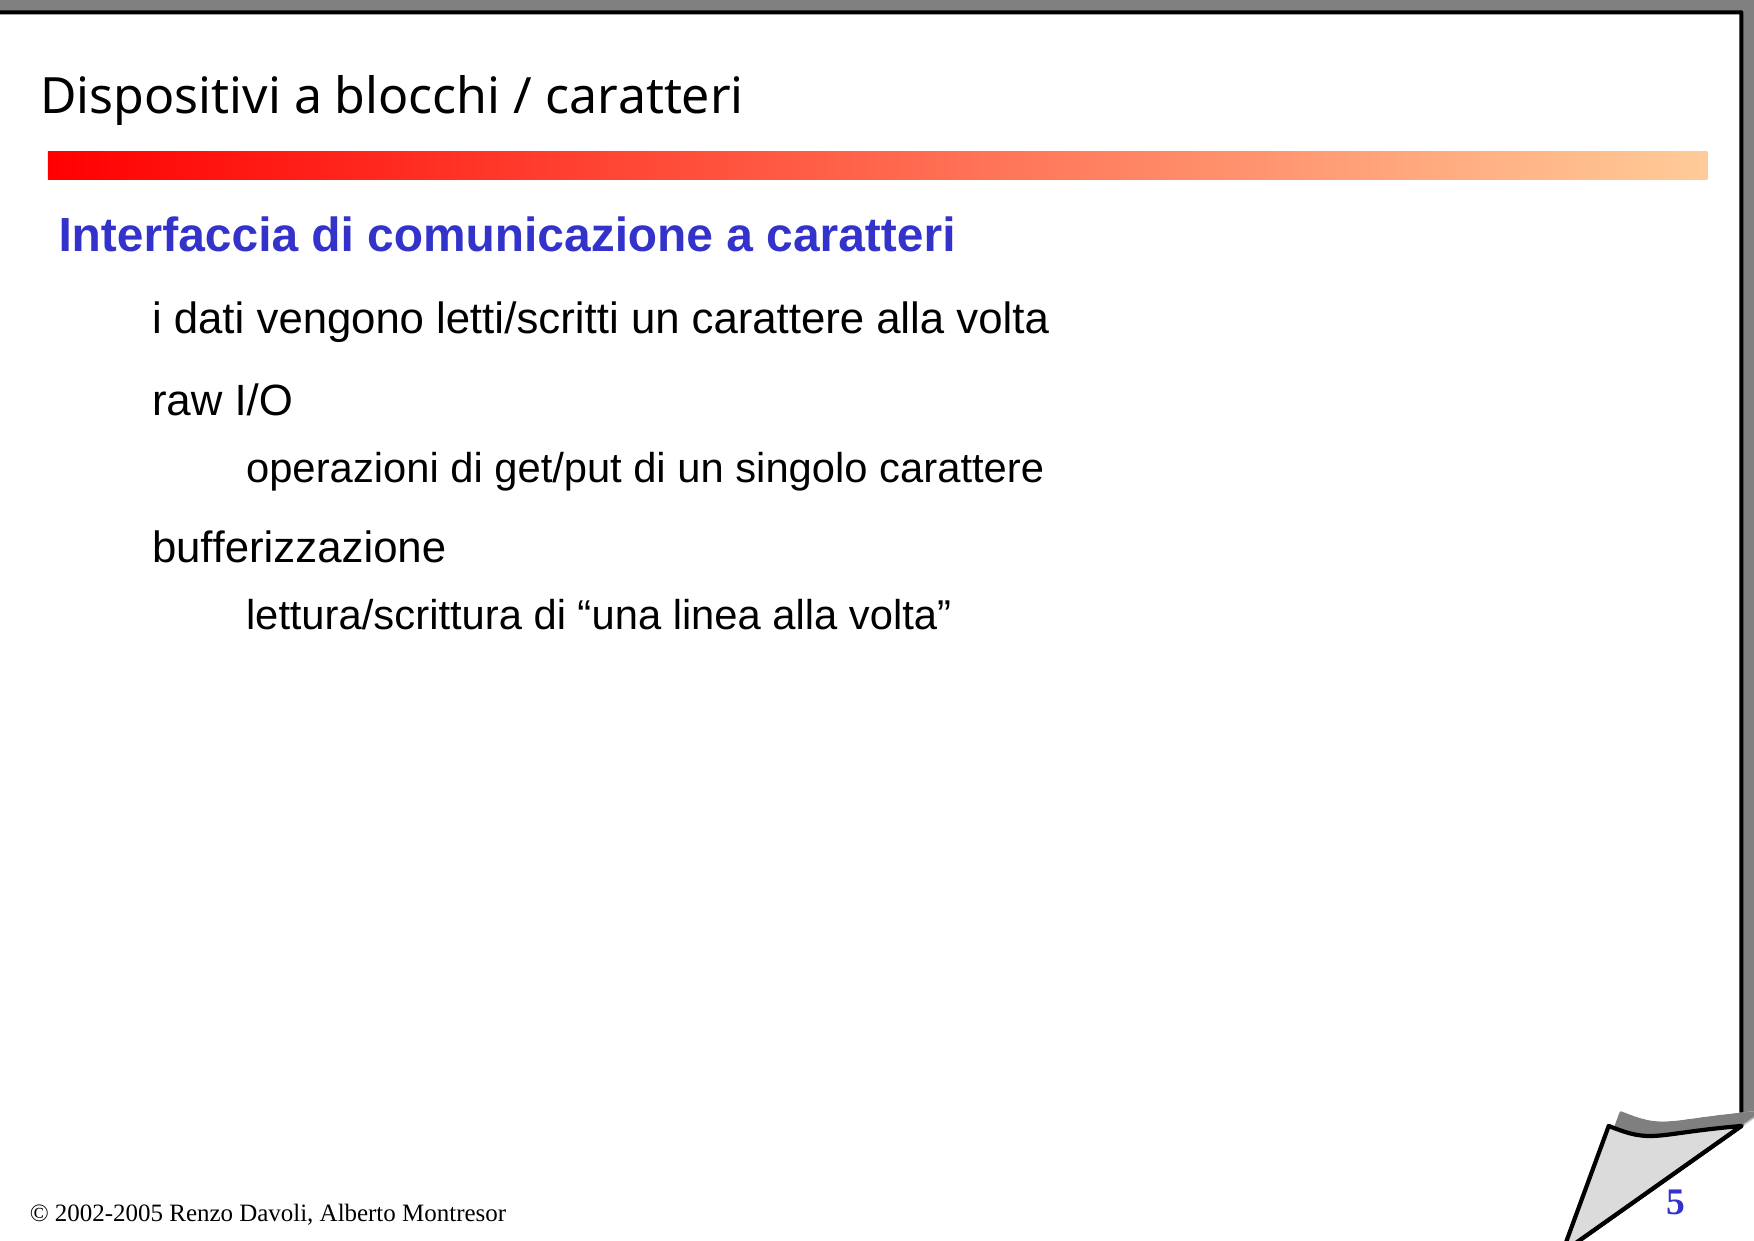

# Dispositivi a blocchi / caratteri
Interfaccia di comunicazione a caratteri
i dati vengono letti/scritti un carattere alla volta
raw I/O
operazioni di get/put di un singolo carattere
bufferizzazione
lettura/scrittura di “una linea alla volta”